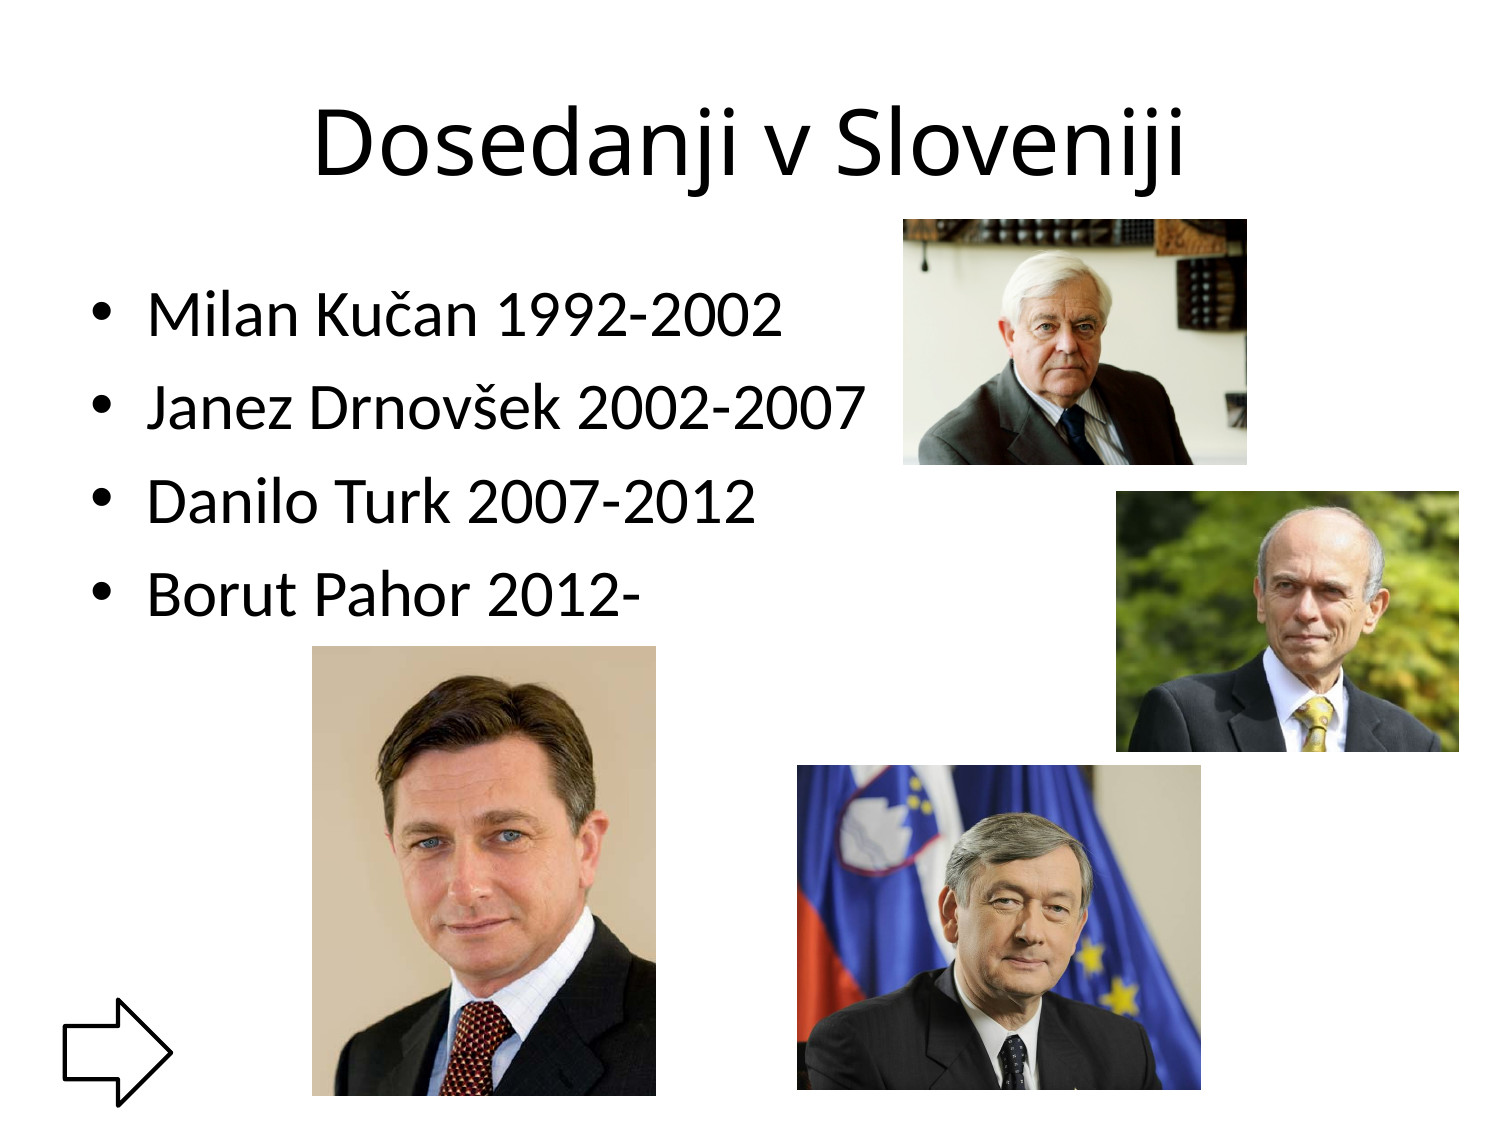

# Dosedanji v Sloveniji
Milan Kučan 1992-2002
Janez Drnovšek 2002-2007
Danilo Turk 2007-2012
Borut Pahor 2012-